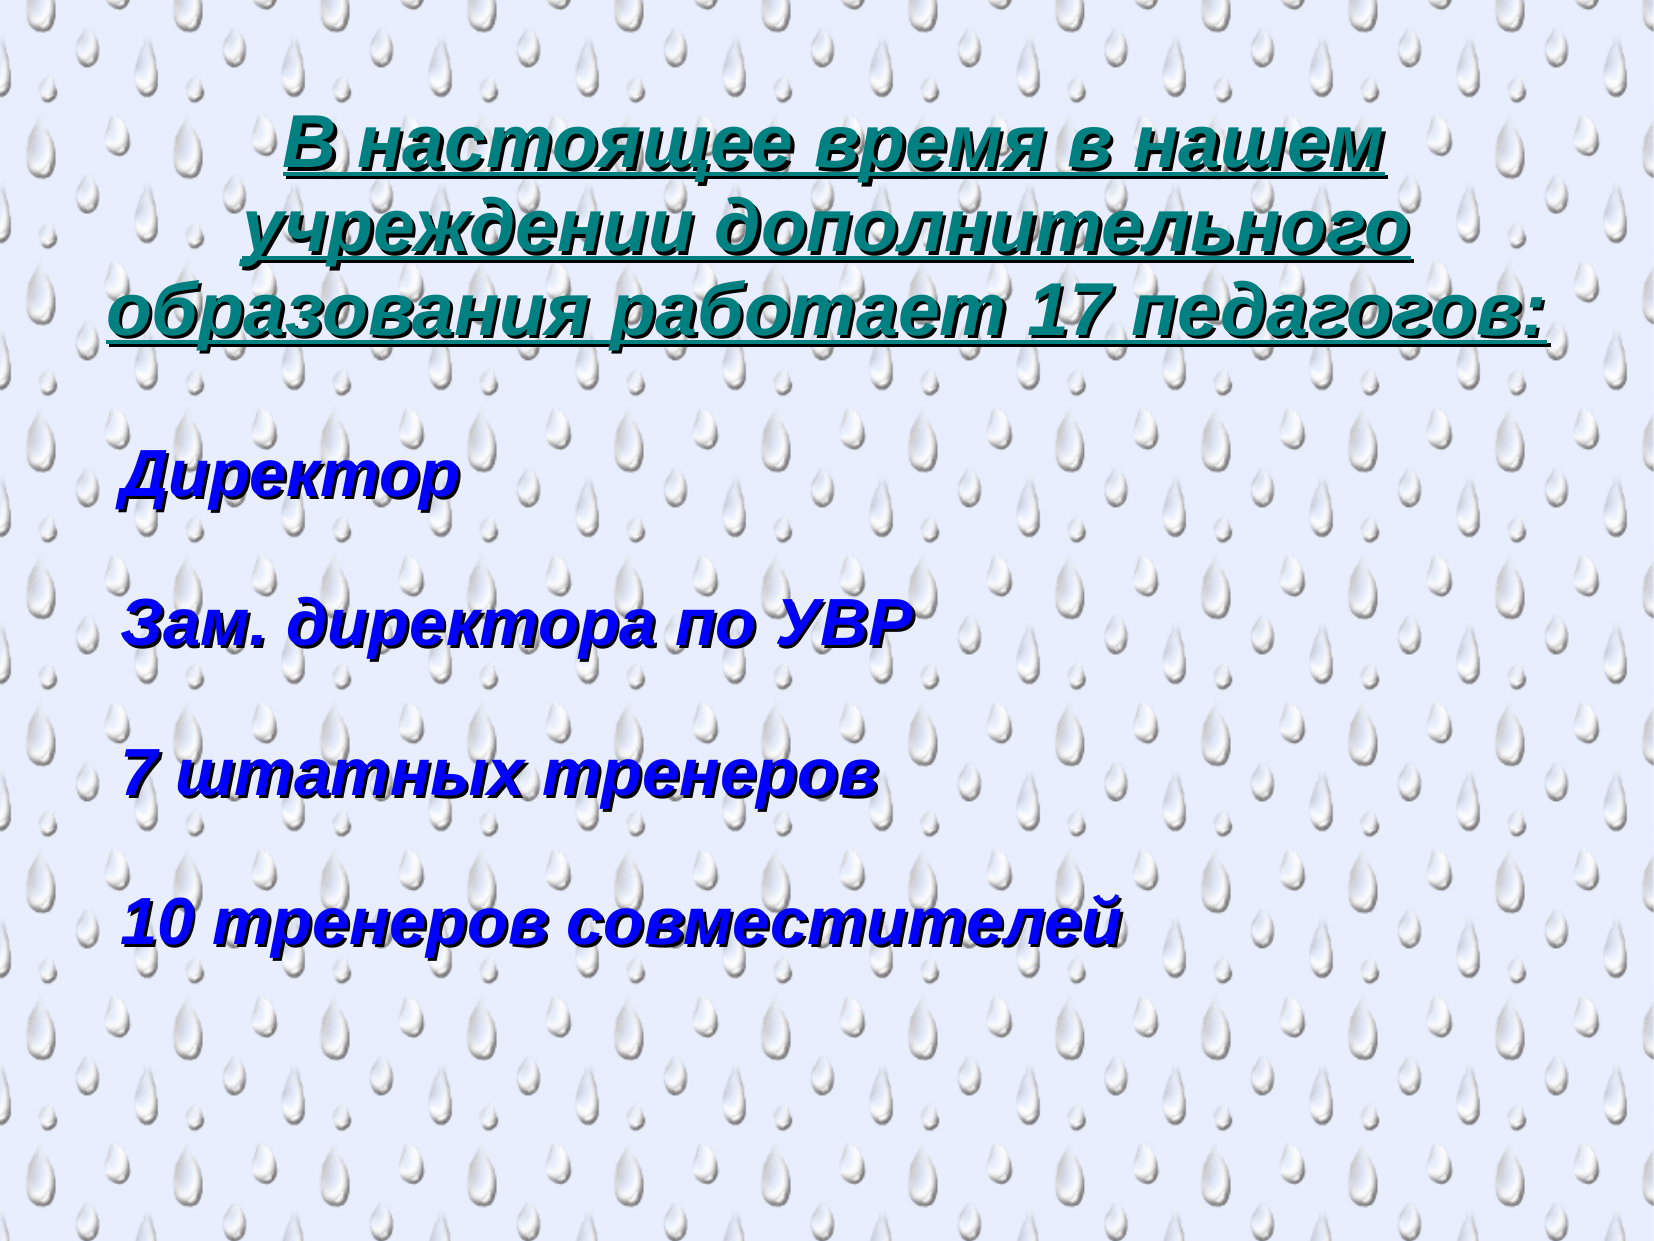

# В настоящее время в нашем учреждении дополнительного образования работает 17 педагогов:
Директор
Зам. директора по УВР
7 штатных тренеров
10 тренеров совместителей